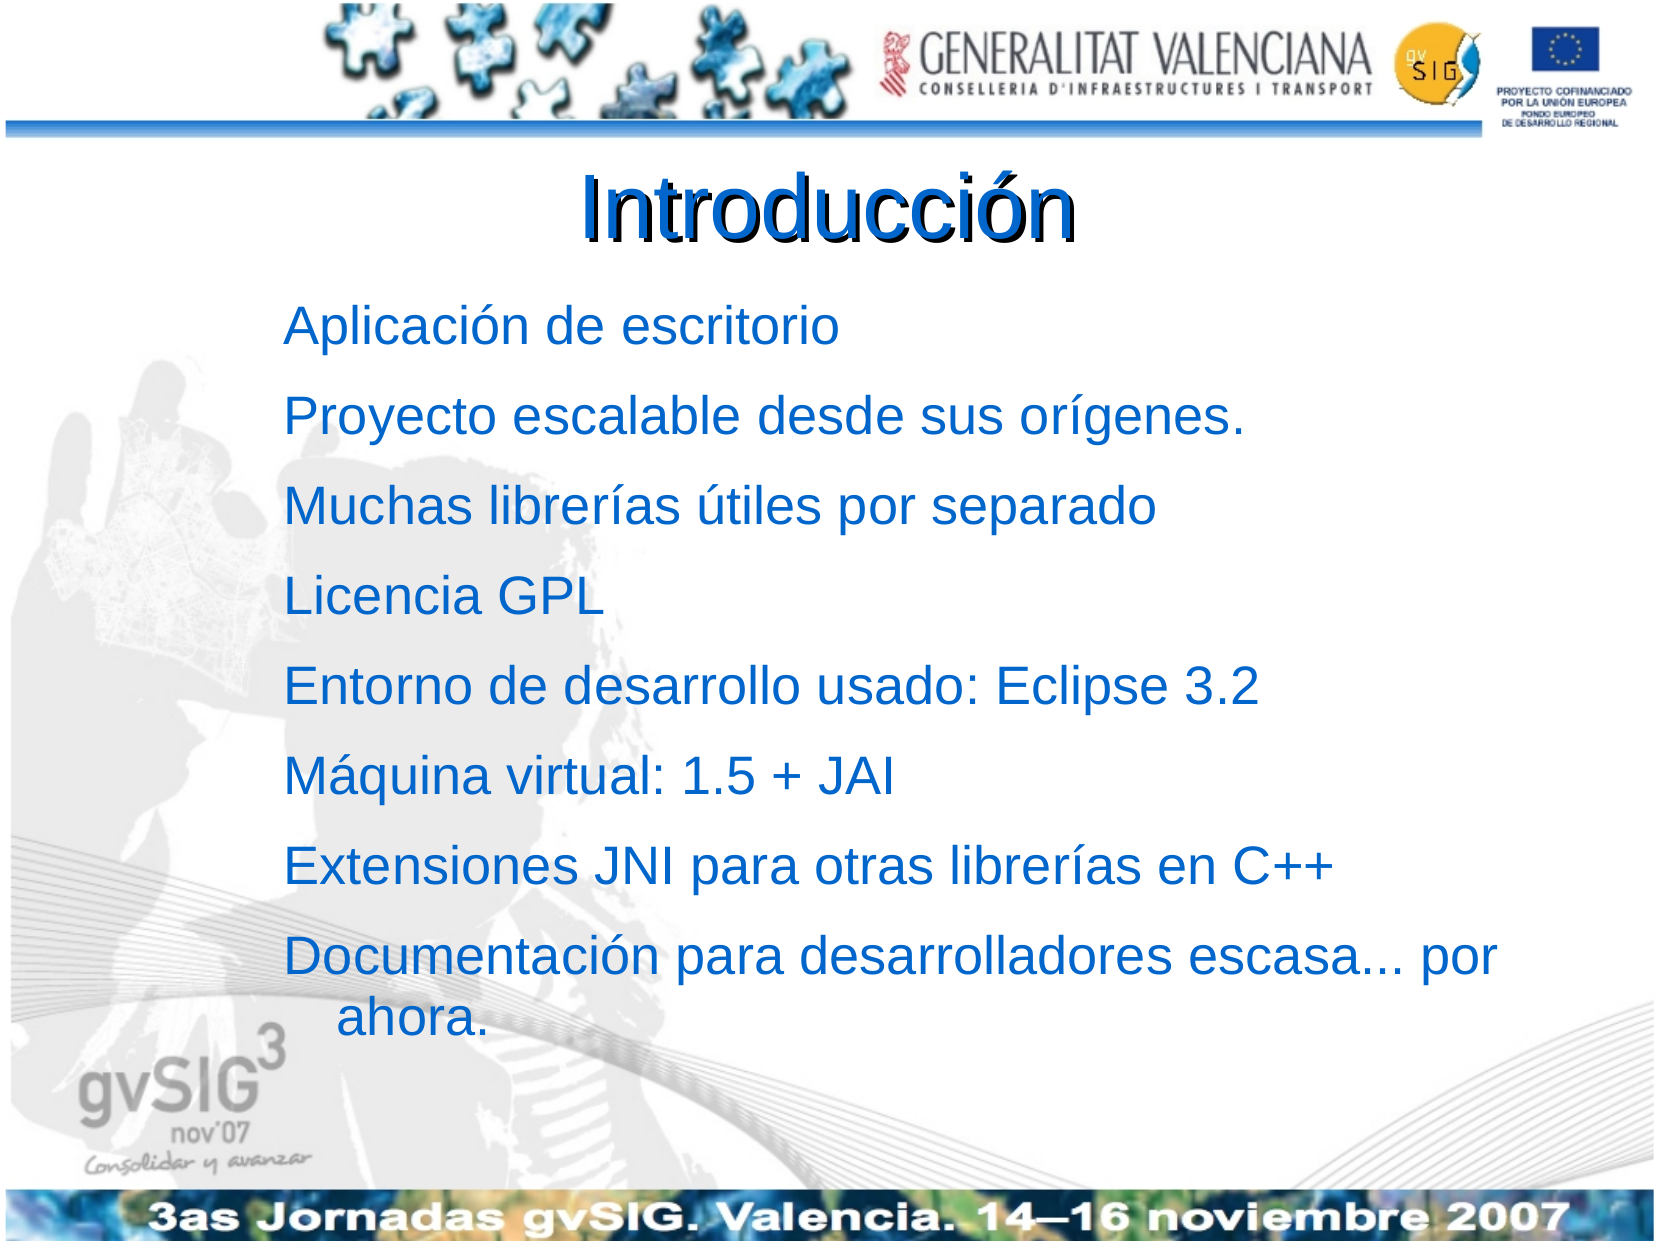

# Introducción
Aplicación de escritorio
Proyecto escalable desde sus orígenes.
Muchas librerías útiles por separado
Licencia GPL
Entorno de desarrollo usado: Eclipse 3.2
Máquina virtual: 1.5 + JAI
Extensiones JNI para otras librerías en C++
Documentación para desarrolladores escasa... por ahora.